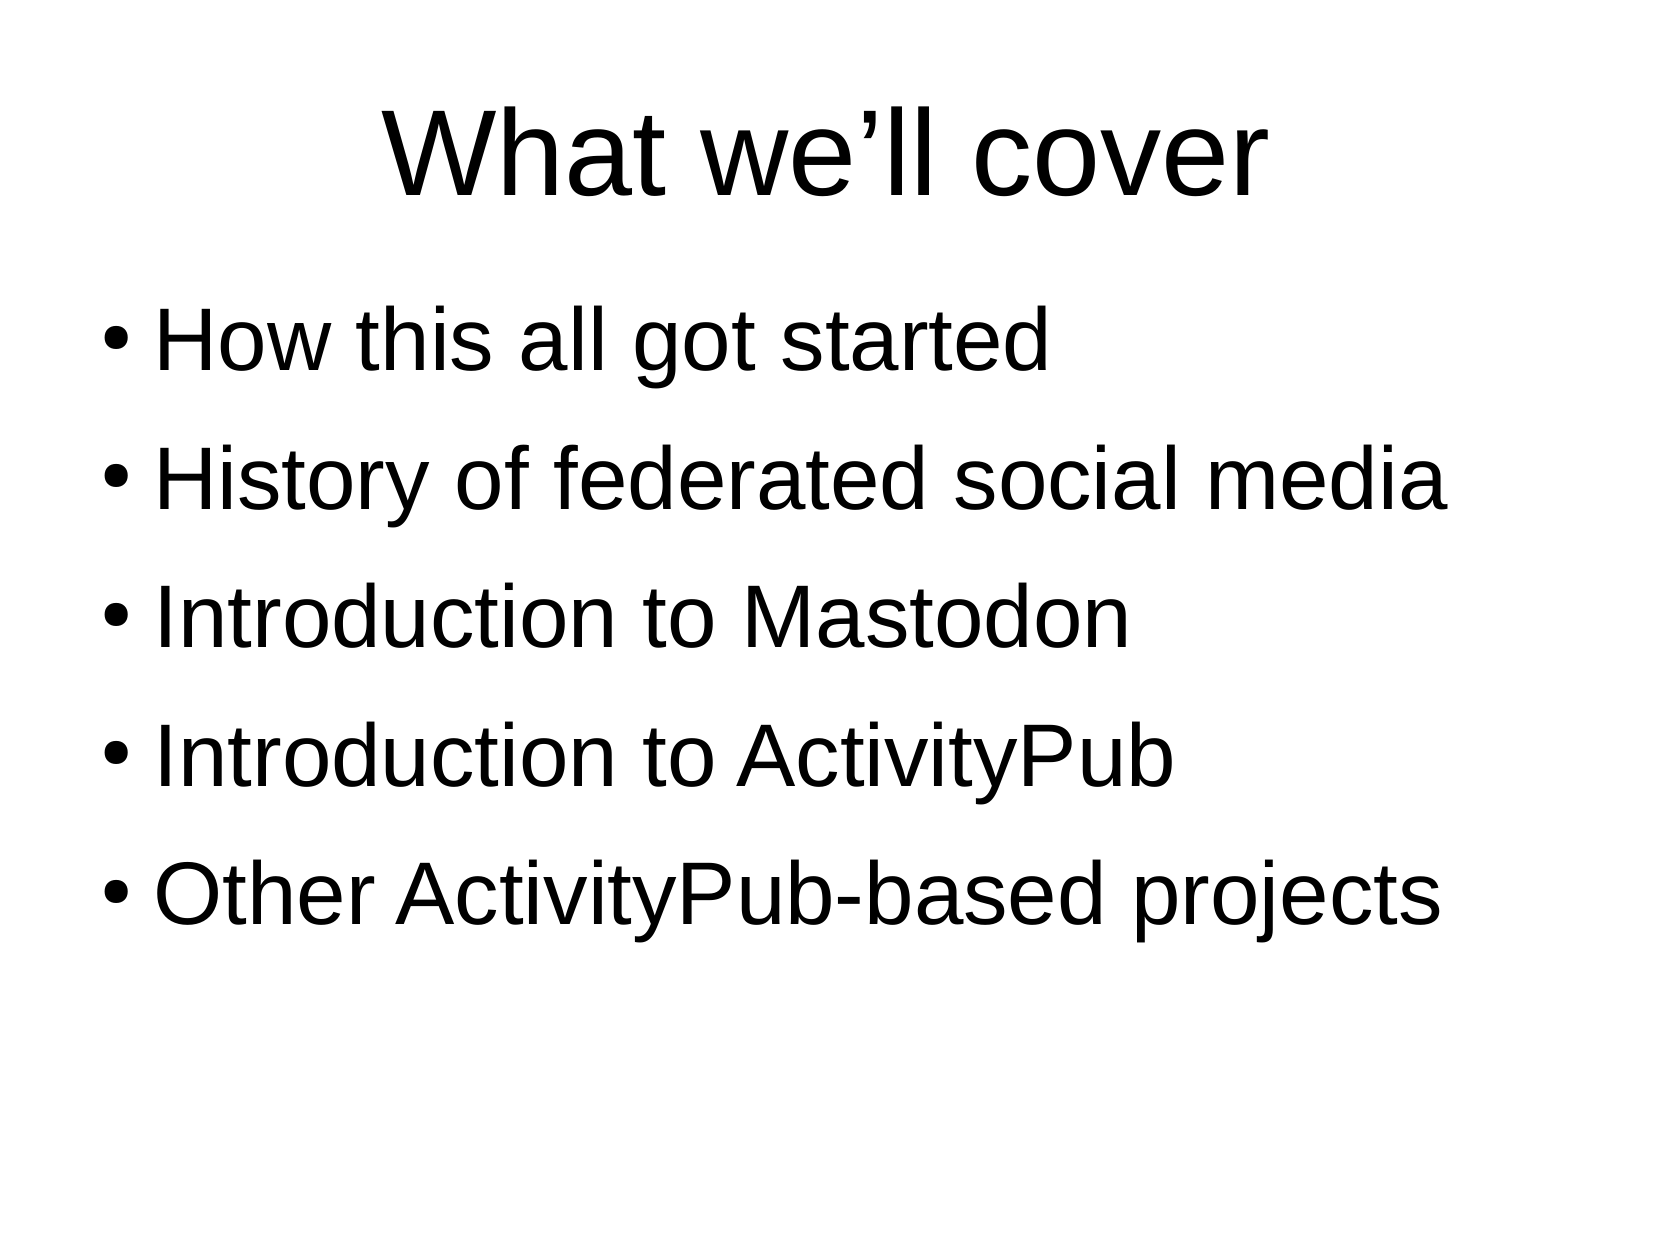

# What we’ll cover
How this all got started
History of federated social media
Introduction to Mastodon
Introduction to ActivityPub
Other ActivityPub-based projects